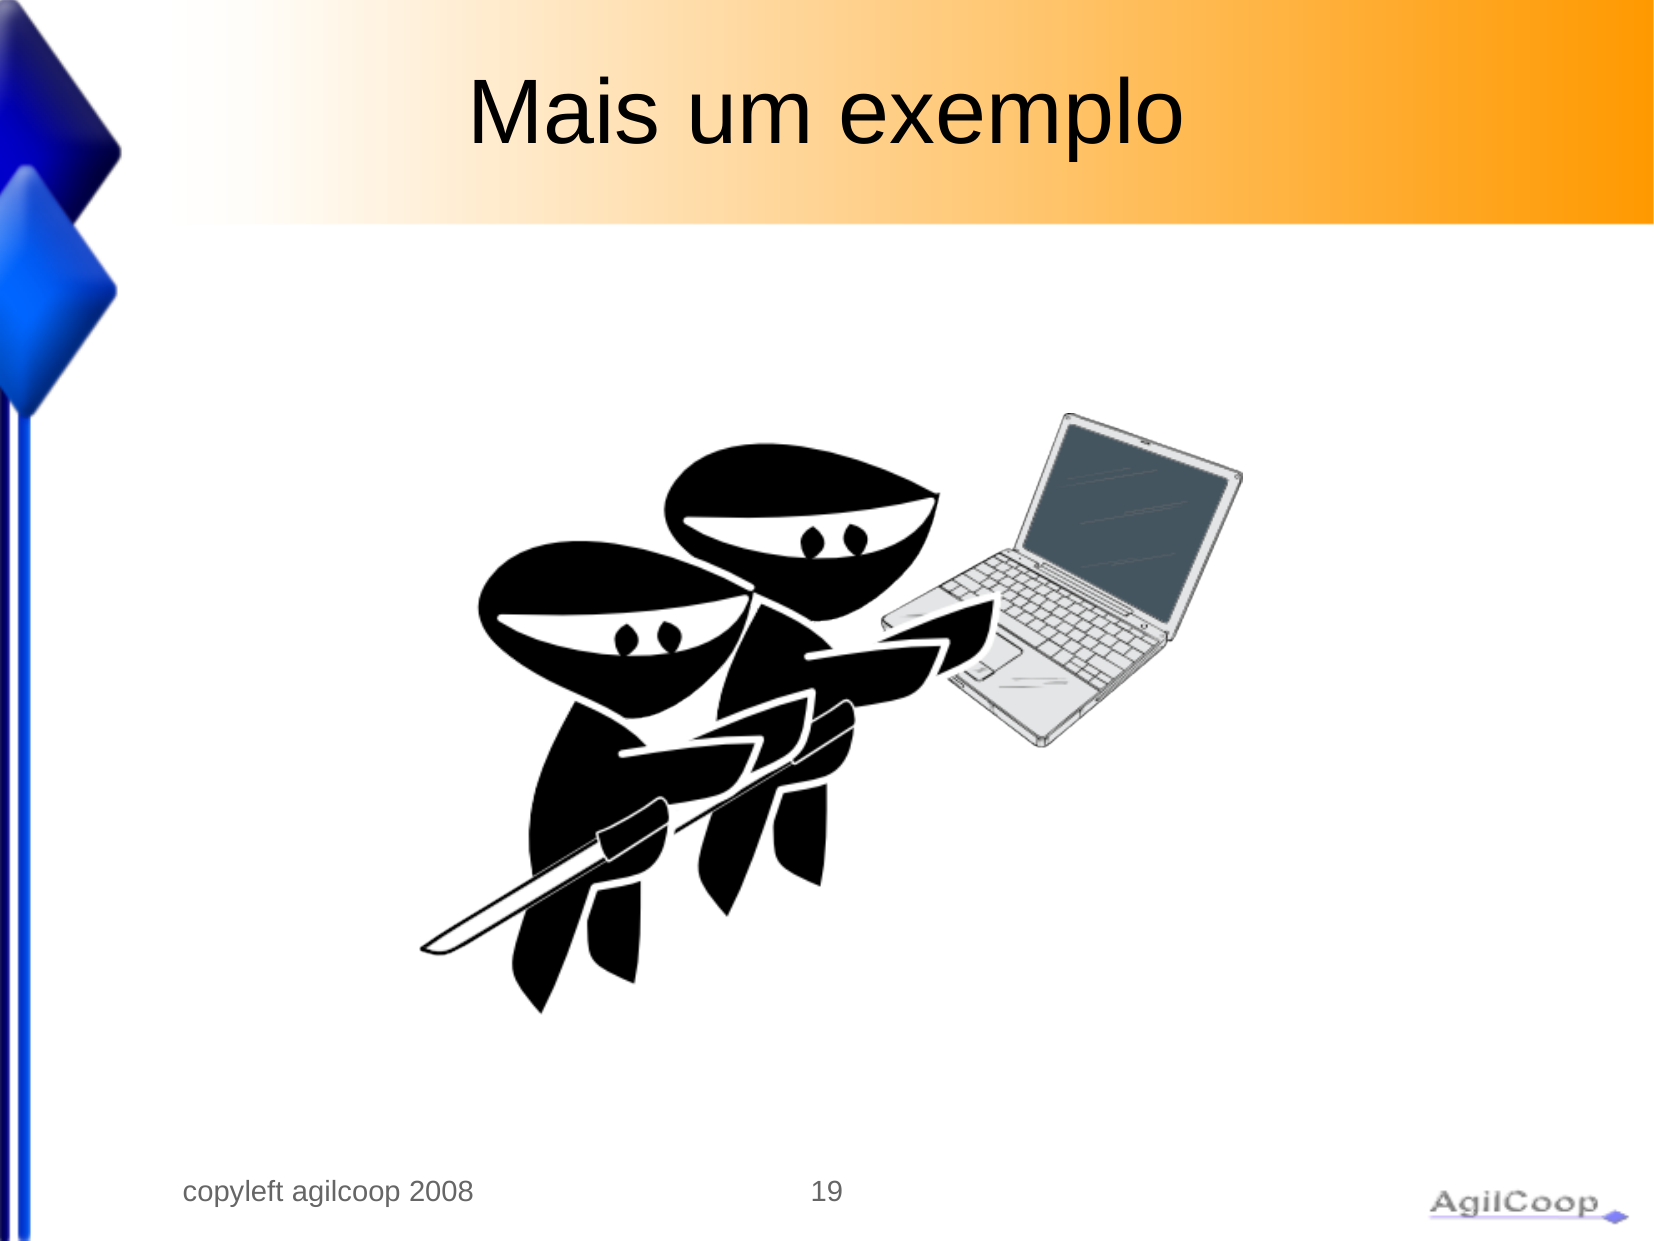

# Mais um exemplo
copyleft agilcoop 2008
19